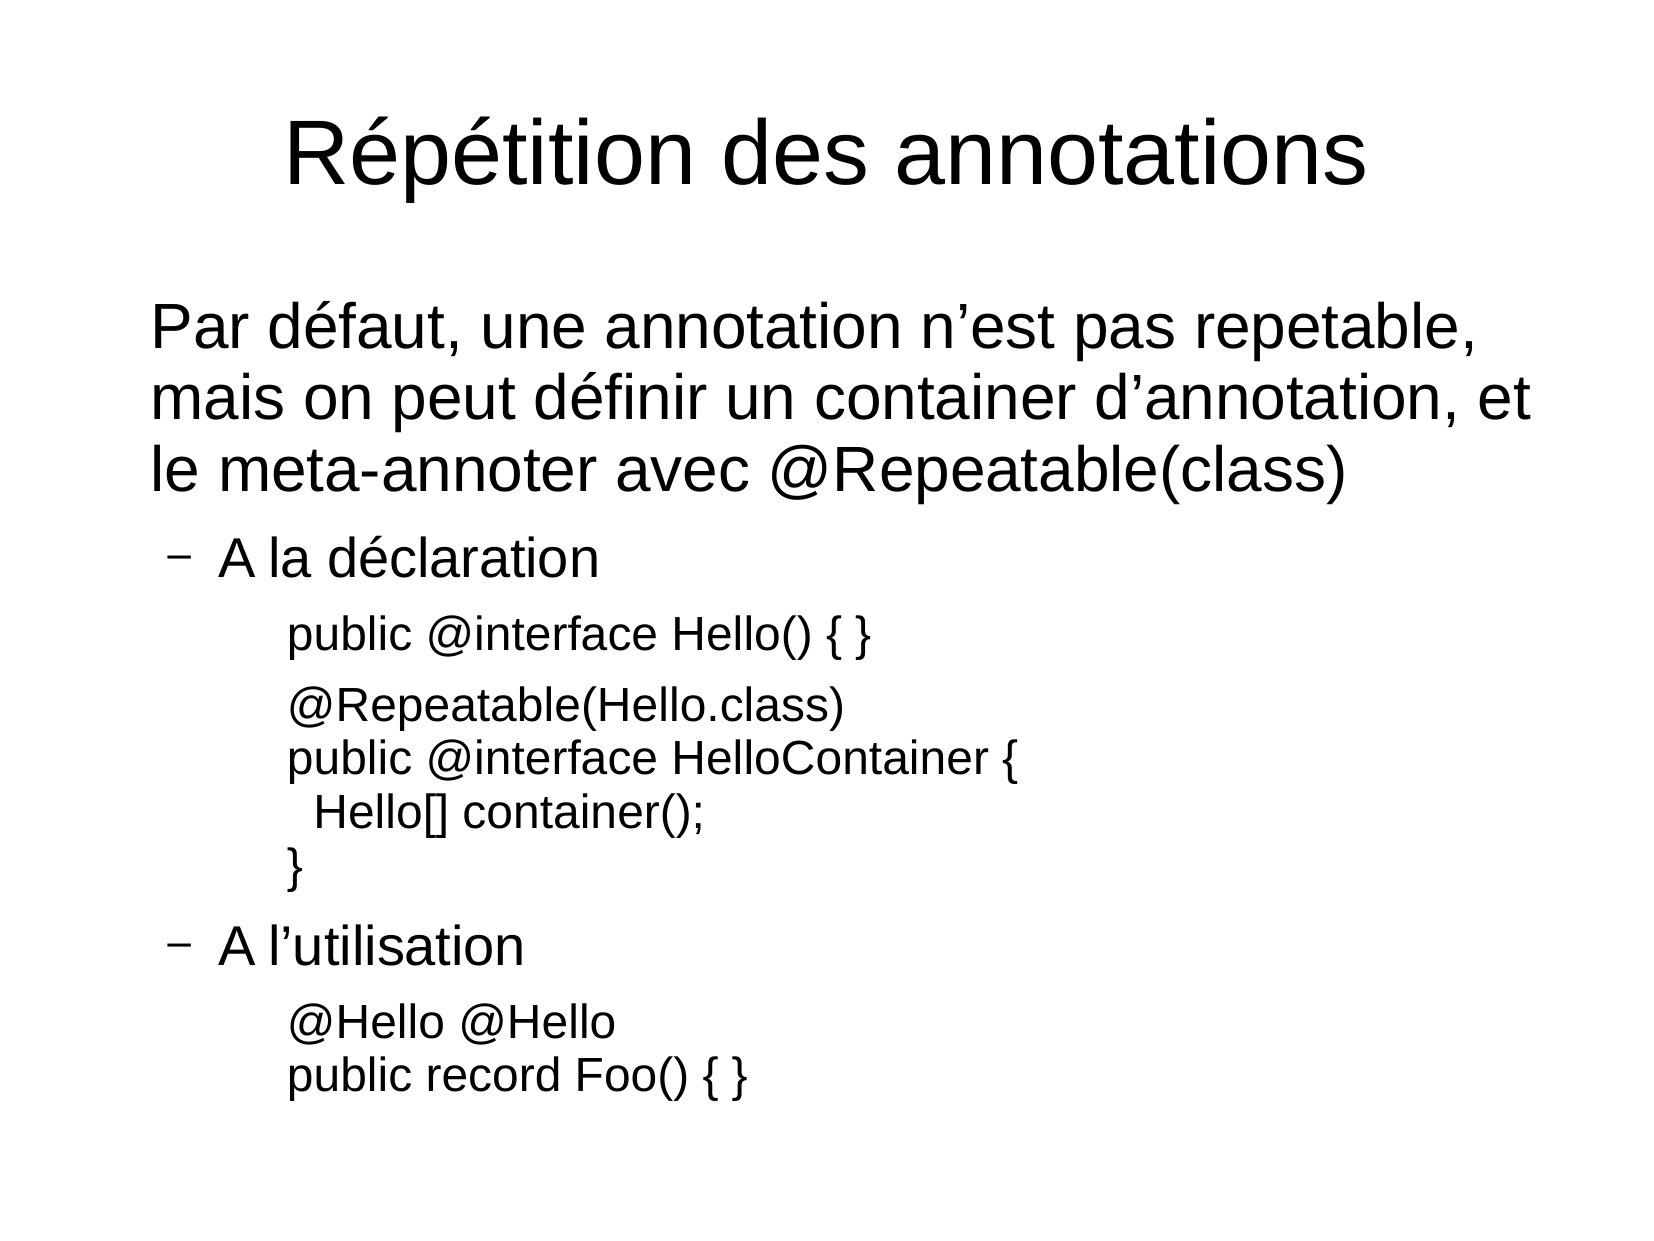

# Répétition des annotations
Par défaut, une annotation n’est pas repetable, mais on peut définir un container d’annotation, et le meta-annoter avec @Repeatable(class)
A la déclaration
public @interface Hello() { }
@Repeatable(Hello.class)
public @interface HelloContainer {
 Hello[] container();
}
A l’utilisation
@Hello @Hello
public record Foo() { }